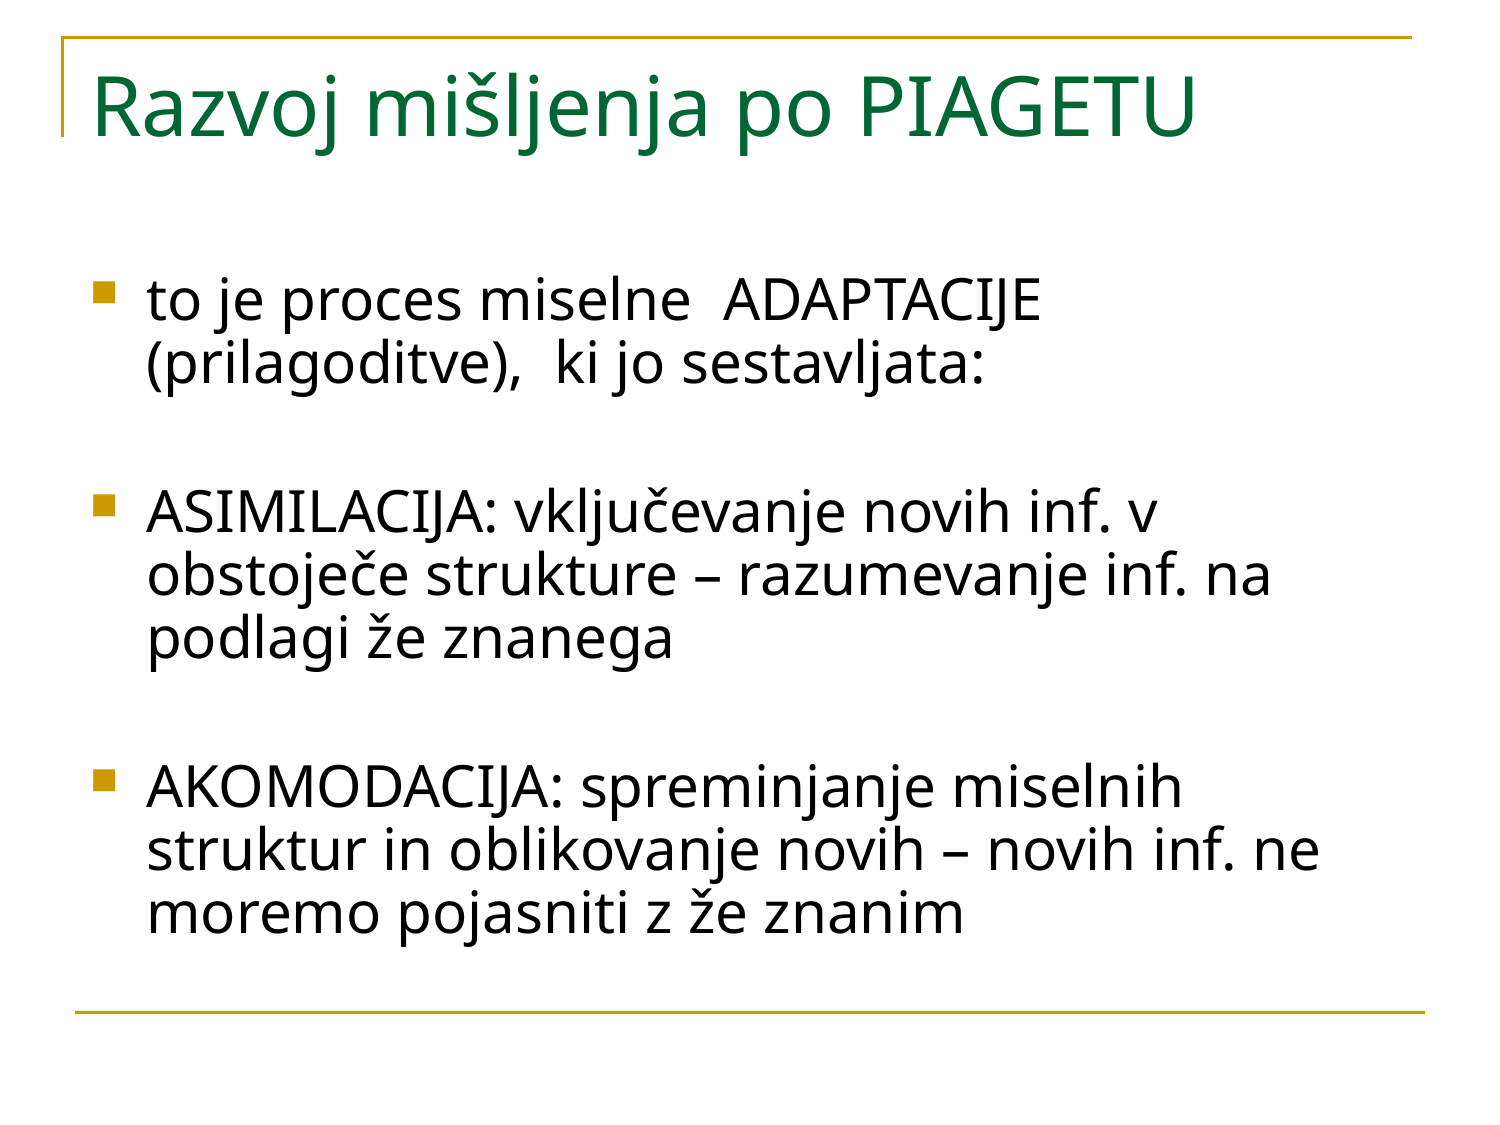

# Razvoj mišljenja po PIAGETU
to je proces miselne ADAPTACIJE (prilagoditve), ki jo sestavljata:
ASIMILACIJA: vključevanje novih inf. v obstoječe strukture – razumevanje inf. na podlagi že znanega
AKOMODACIJA: spreminjanje miselnih struktur in oblikovanje novih – novih inf. ne moremo pojasniti z že znanim